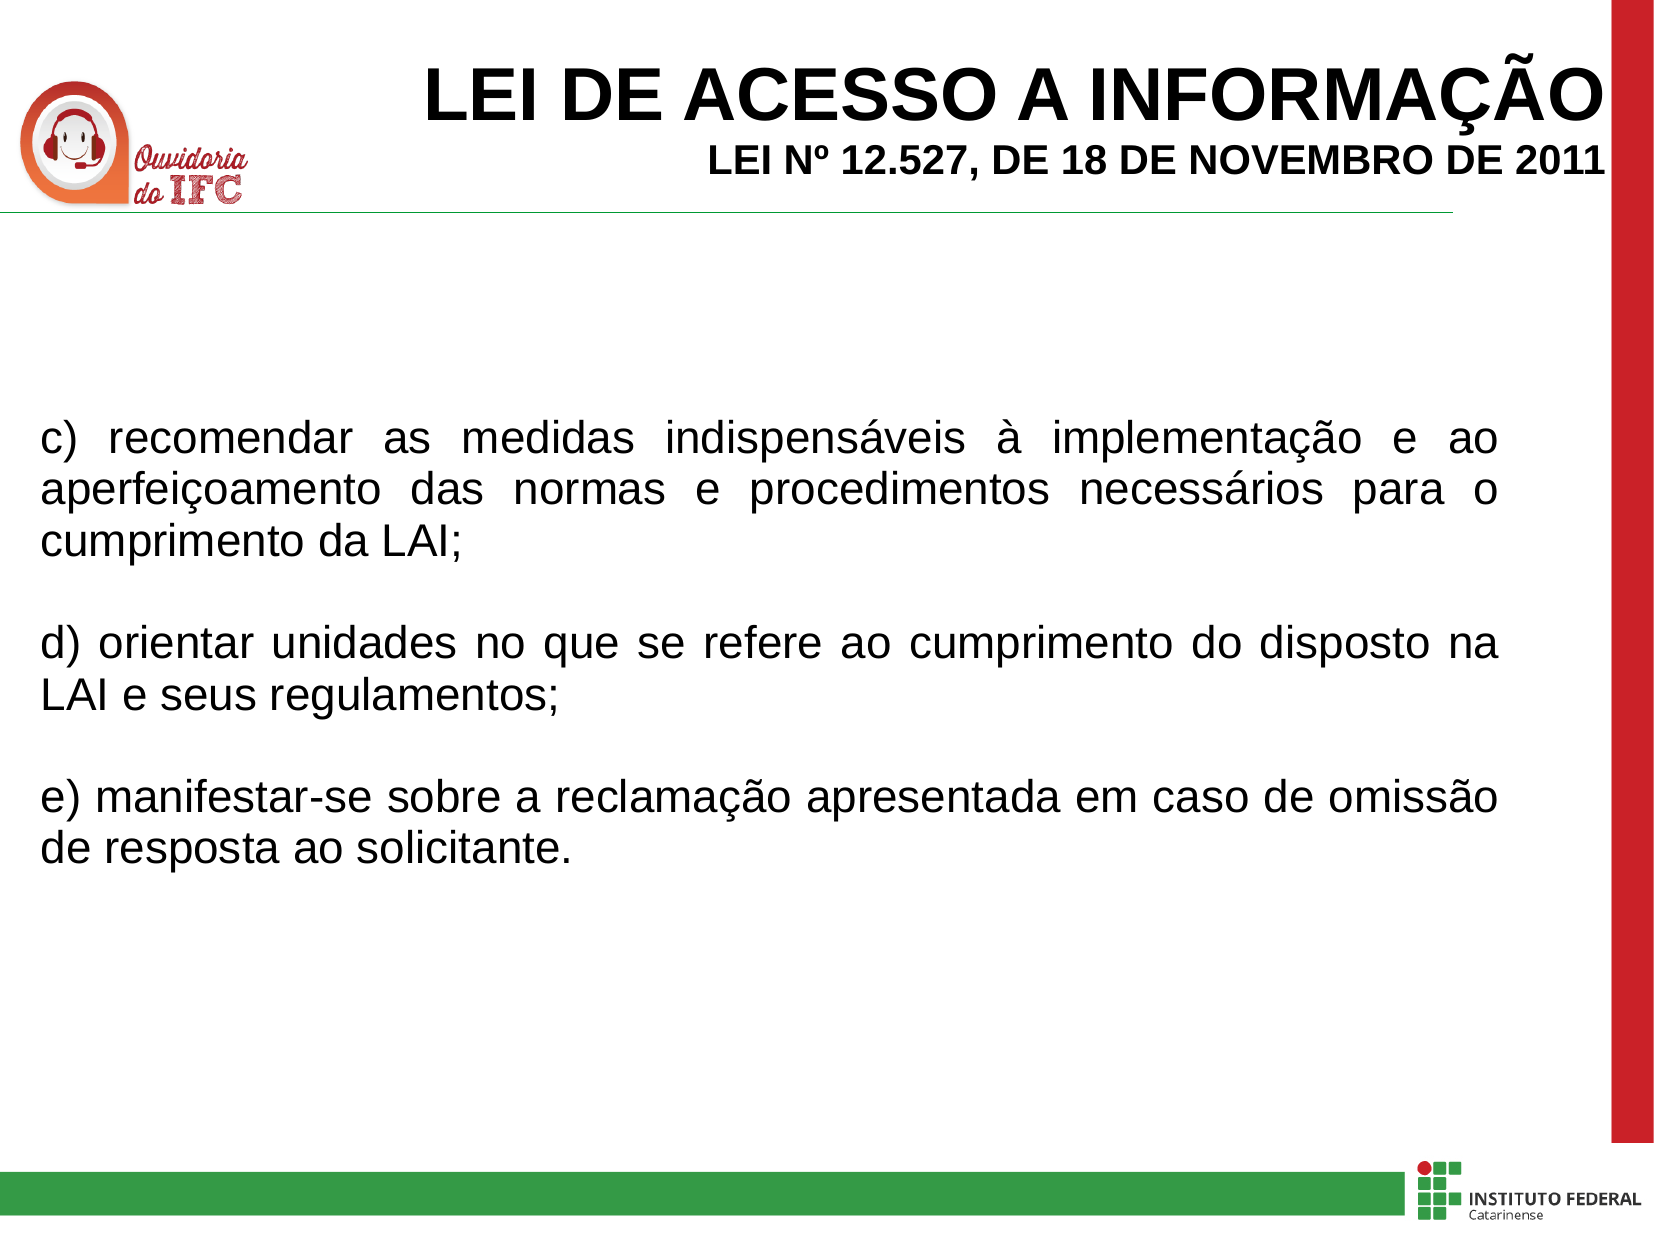

LEI DE ACESSO A INFORMAÇÃO
LEI Nº 12.527, DE 18 DE NOVEMBRO DE 2011
#
c) recomendar as medidas indispensáveis à implementação e ao aperfeiçoamento das normas e procedimentos necessários para o cumprimento da LAI;
d) orientar unidades no que se refere ao cumprimento do disposto na LAI e seus regulamentos;
e) manifestar-se sobre a reclamação apresentada em caso de omissão de resposta ao solicitante.